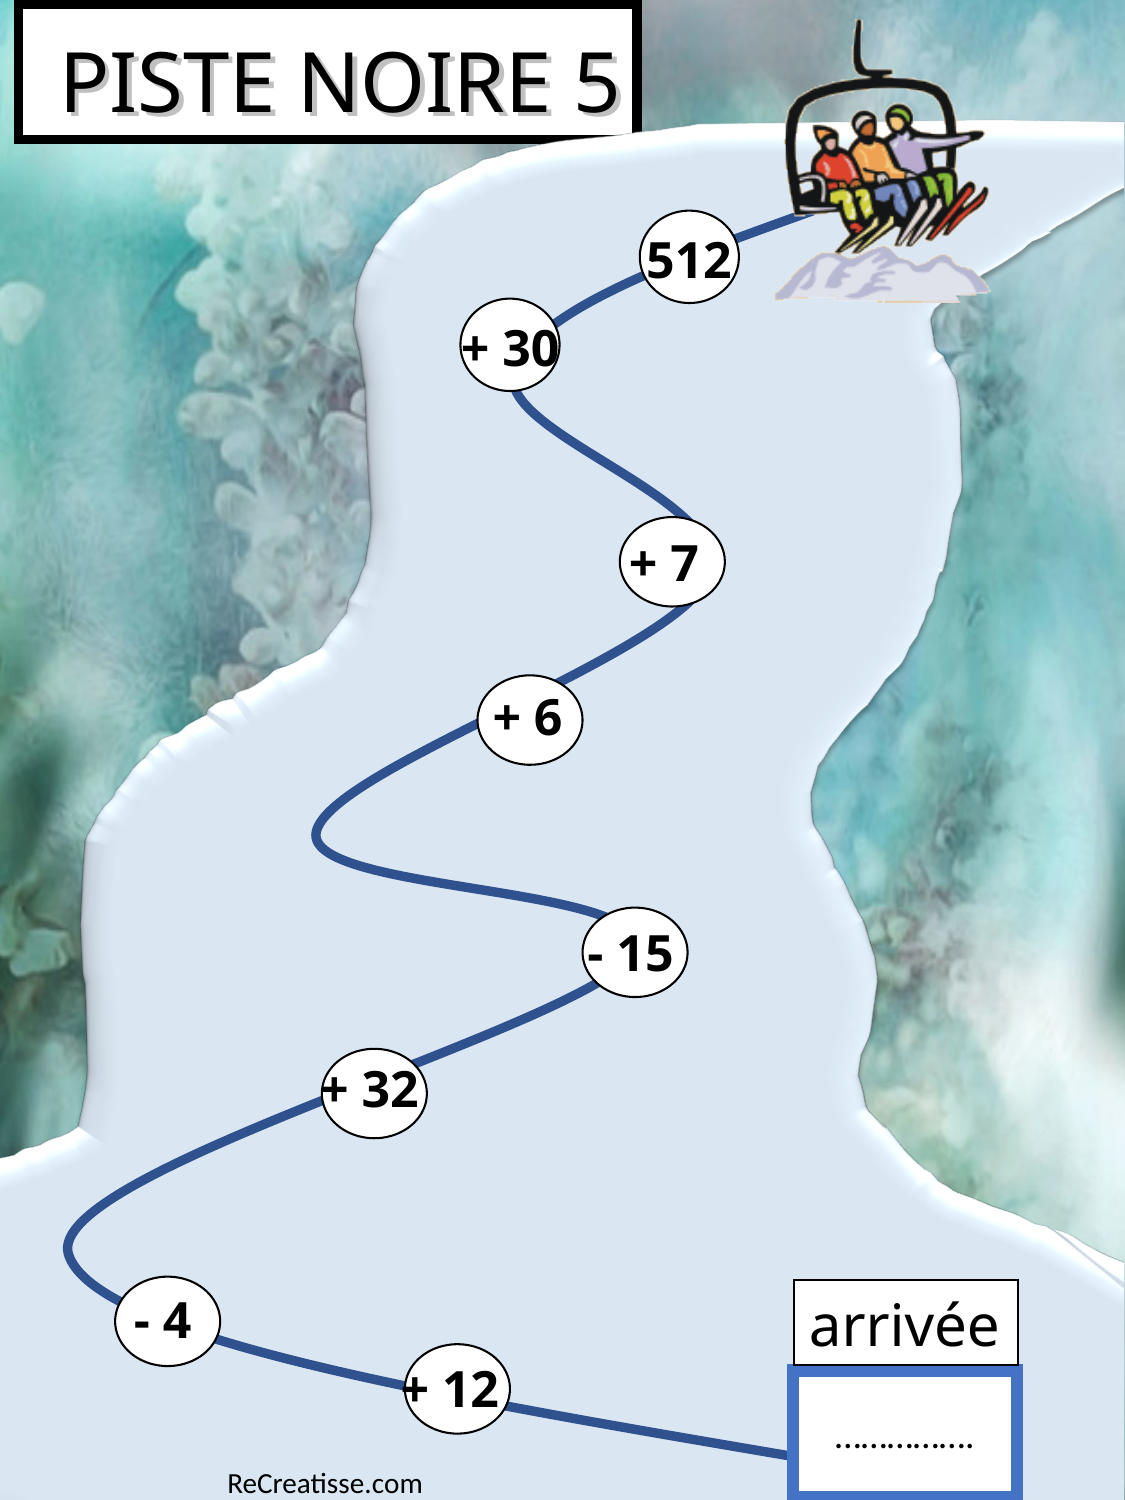

PISTE NOIRE 5
512
+ 30
+ 7
+ 6
- 15
+ 32
arrivée
- 4
+ 12
…………….
ReCreatisse.com